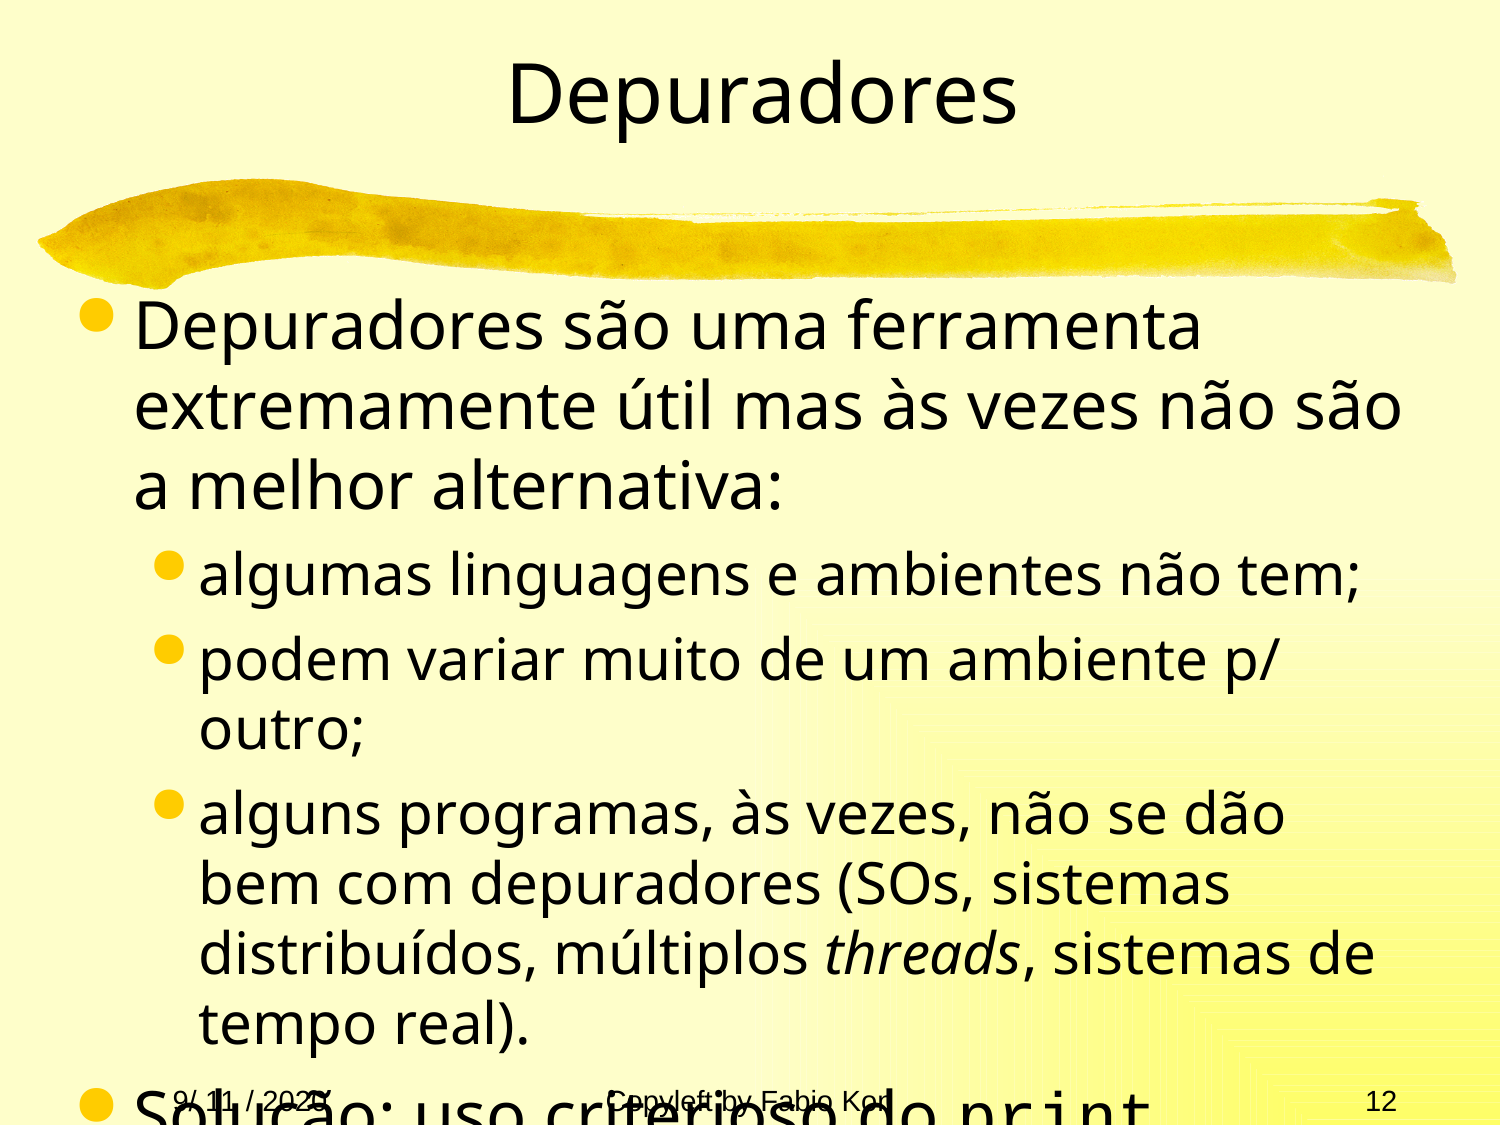

# Depuradores
Depuradores são uma ferramenta extremamente útil mas às vezes não são a melhor alternativa:
algumas linguagens e ambientes não tem;
podem variar muito de um ambiente p/ outro;
alguns programas, às vezes, não se dão bem com depuradores (SOs, sistemas distribuídos, múltiplos threads, sistemas de tempo real).
Solução: uso criterioso do print.
ECOOP'99 OOOSW
12